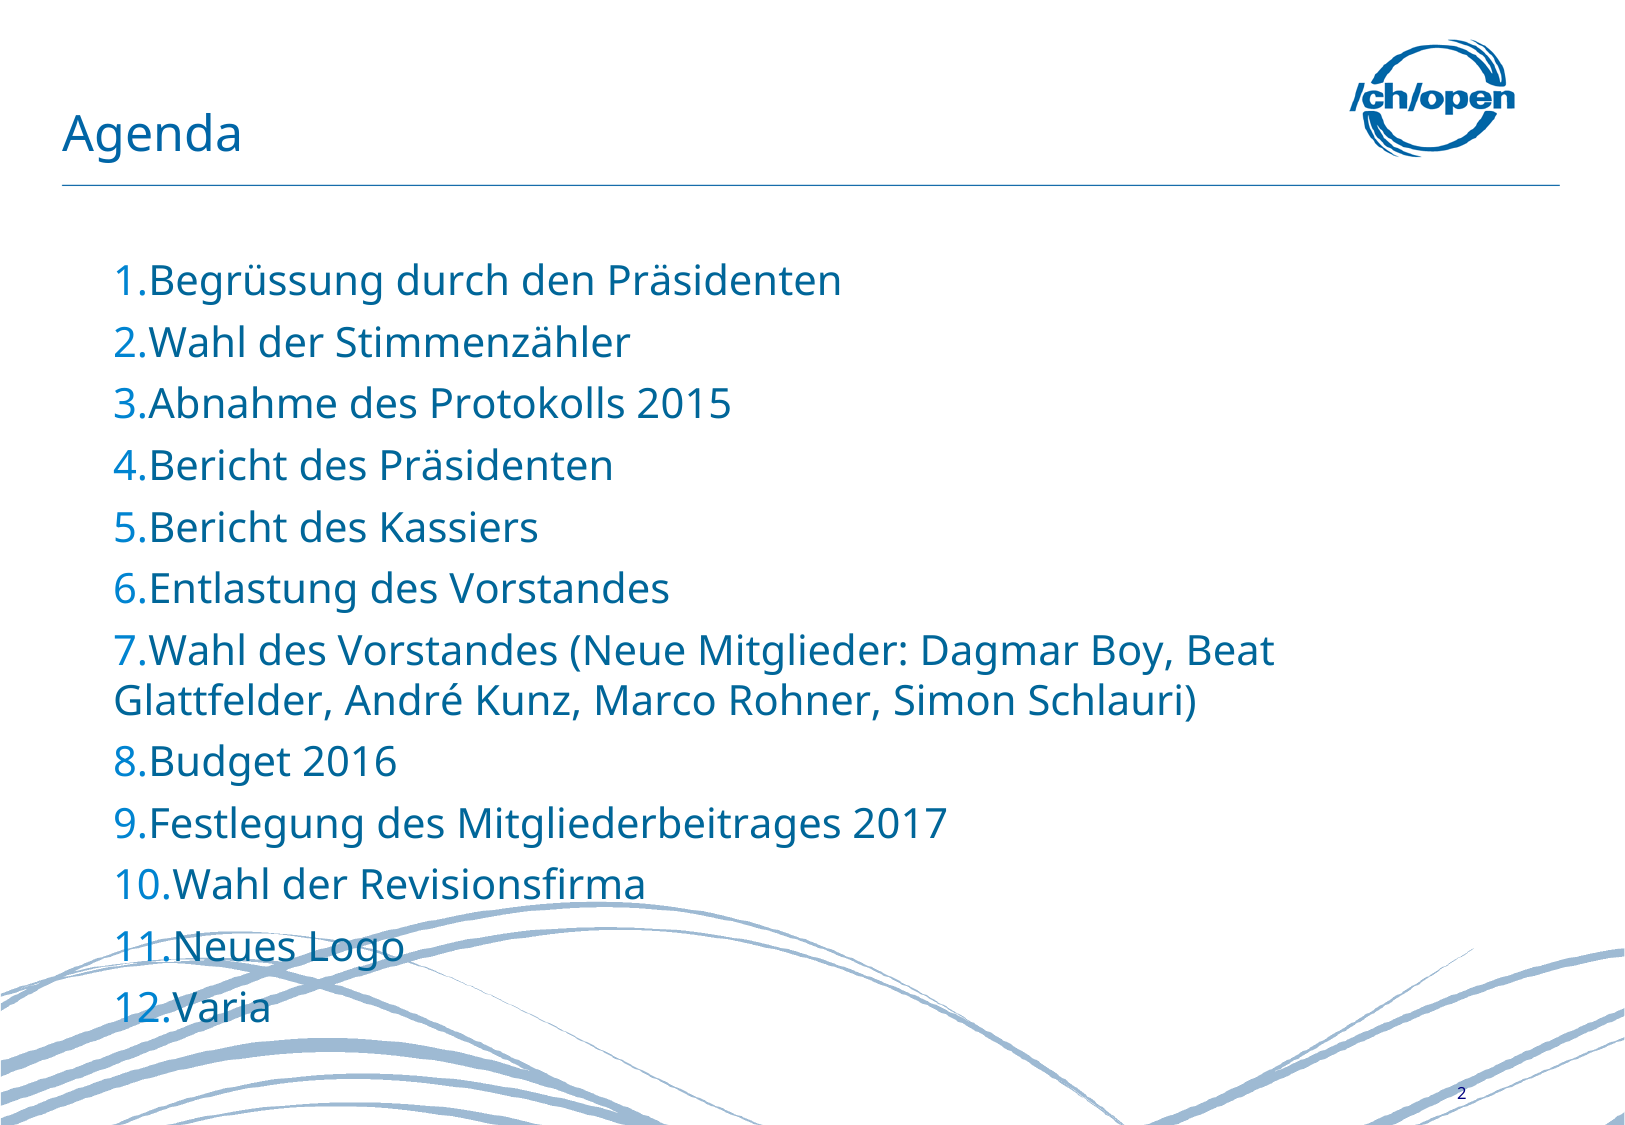

# Agenda
Begrüssung durch den Präsidenten
Wahl der Stimmenzähler
Abnahme des Protokolls 2015
Bericht des Präsidenten
Bericht des Kassiers
Entlastung des Vorstandes
Wahl des Vorstandes (Neue Mitglieder: Dagmar Boy, Beat Glattfelder, André Kunz, Marco Rohner, Simon Schlauri)
Budget 2016
Festlegung des Mitgliederbeitrages 2017
Wahl der Revisionsfirma
Neues Logo
Varia